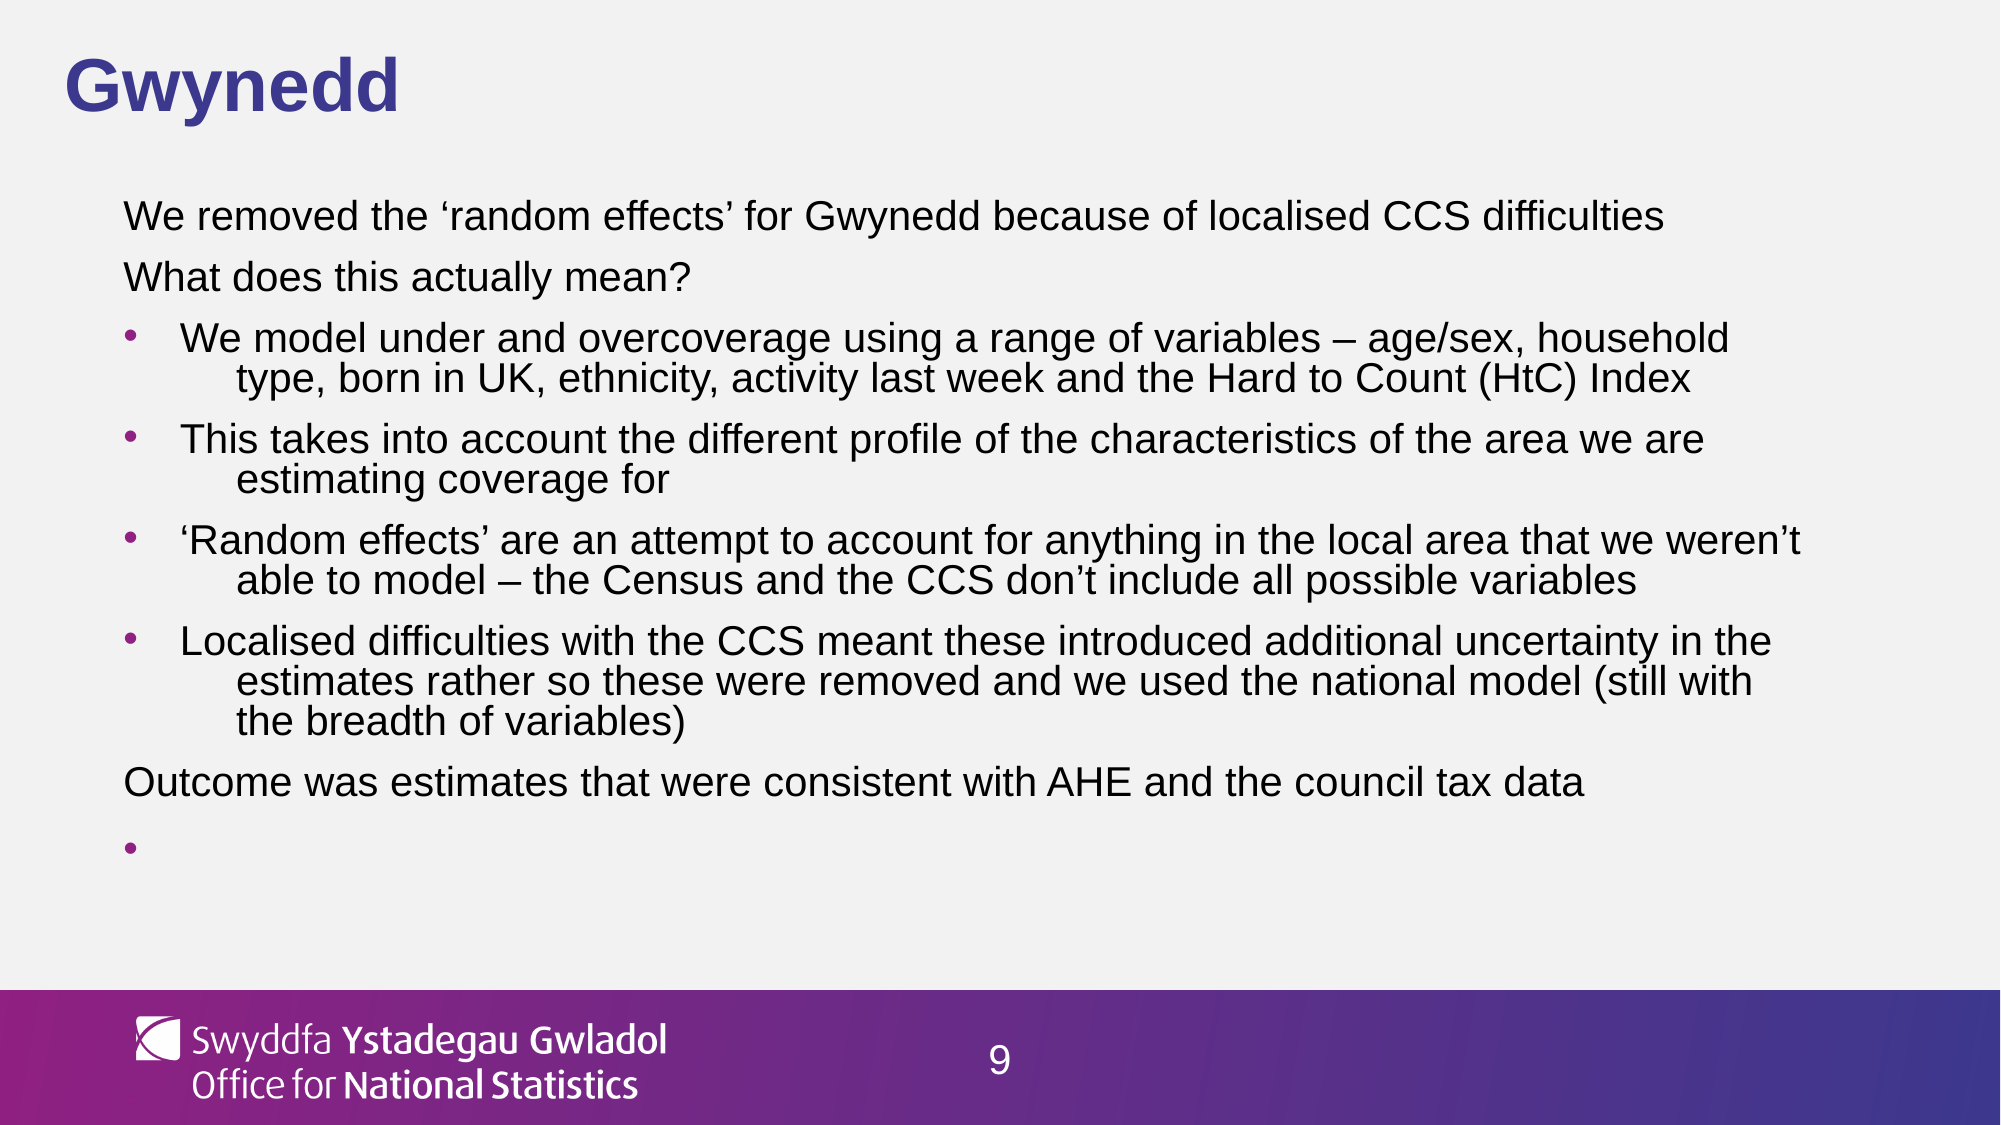

# Gwynedd
We removed the ‘random effects’ for Gwynedd because of localised CCS difficulties
What does this actually mean?
We model under and overcoverage using a range of variables – age/sex, household type, born in UK, ethnicity, activity last week and the Hard to Count (HtC) Index
This takes into account the different profile of the characteristics of the area we are estimating coverage for
‘Random effects’ are an attempt to account for anything in the local area that we weren’t able to model – the Census and the CCS don’t include all possible variables
Localised difficulties with the CCS meant these introduced additional uncertainty in the estimates rather so these were removed and we used the national model (still with the breadth of variables)
Outcome was estimates that were consistent with AHE and the council tax data